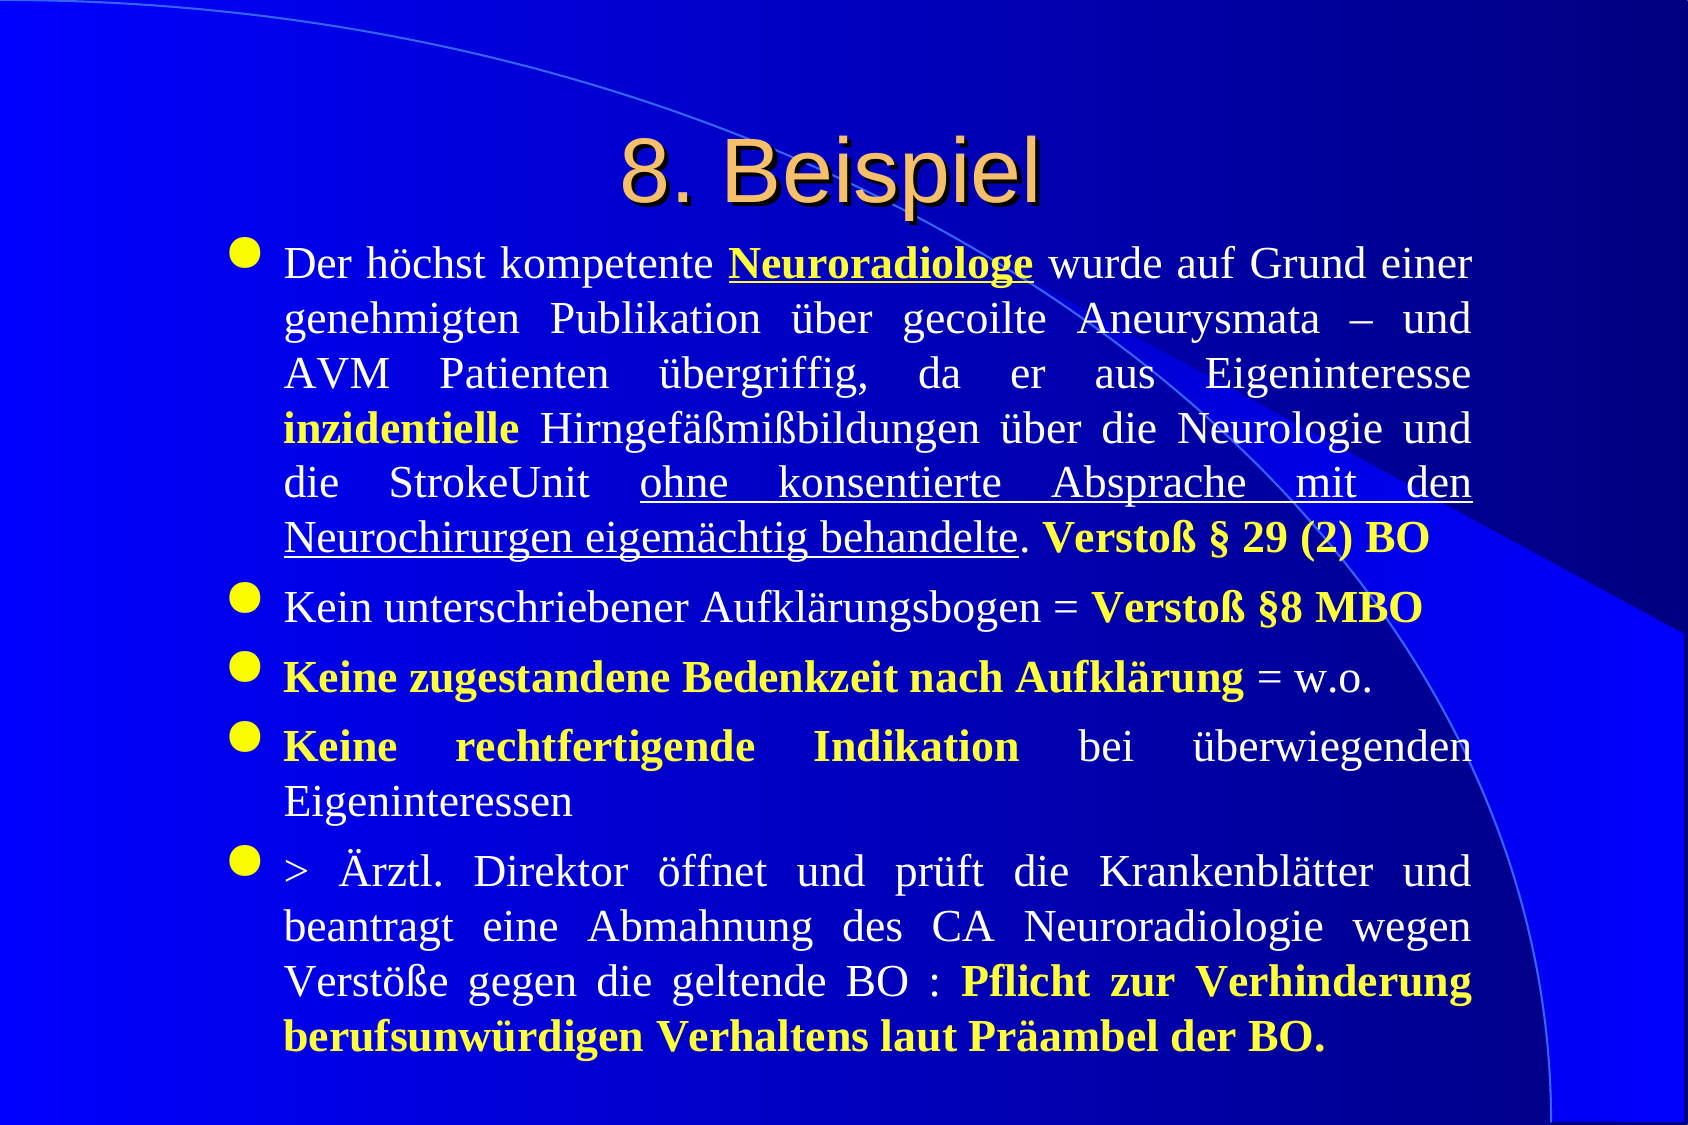

8. Beispiel
Der höchst kompetente Neuroradiologe wurde auf Grund einer genehmigten Publikation über gecoilte Aneurysmata – und AVM Patienten übergriffig, da er aus Eigeninteresse inzidentielle Hirngefäßmißbildungen über die Neurologie und die StrokeUnit ohne konsentierte Absprache mit den Neurochirurgen eigemächtig behandelte. Verstoß § 29 (2) BO
Kein unterschriebener Aufklärungsbogen = Verstoß §8 MBO
Keine zugestandene Bedenkzeit nach Aufklärung = w.o.
Keine rechtfertigende Indikation bei überwiegenden Eigeninteressen
> Ärztl. Direktor öffnet und prüft die Krankenblätter und beantragt eine Abmahnung des CA Neuroradiologie wegen Verstöße gegen die geltende BO : Pflicht zur Verhinderung berufsunwürdigen Verhaltens laut Präambel der BO.